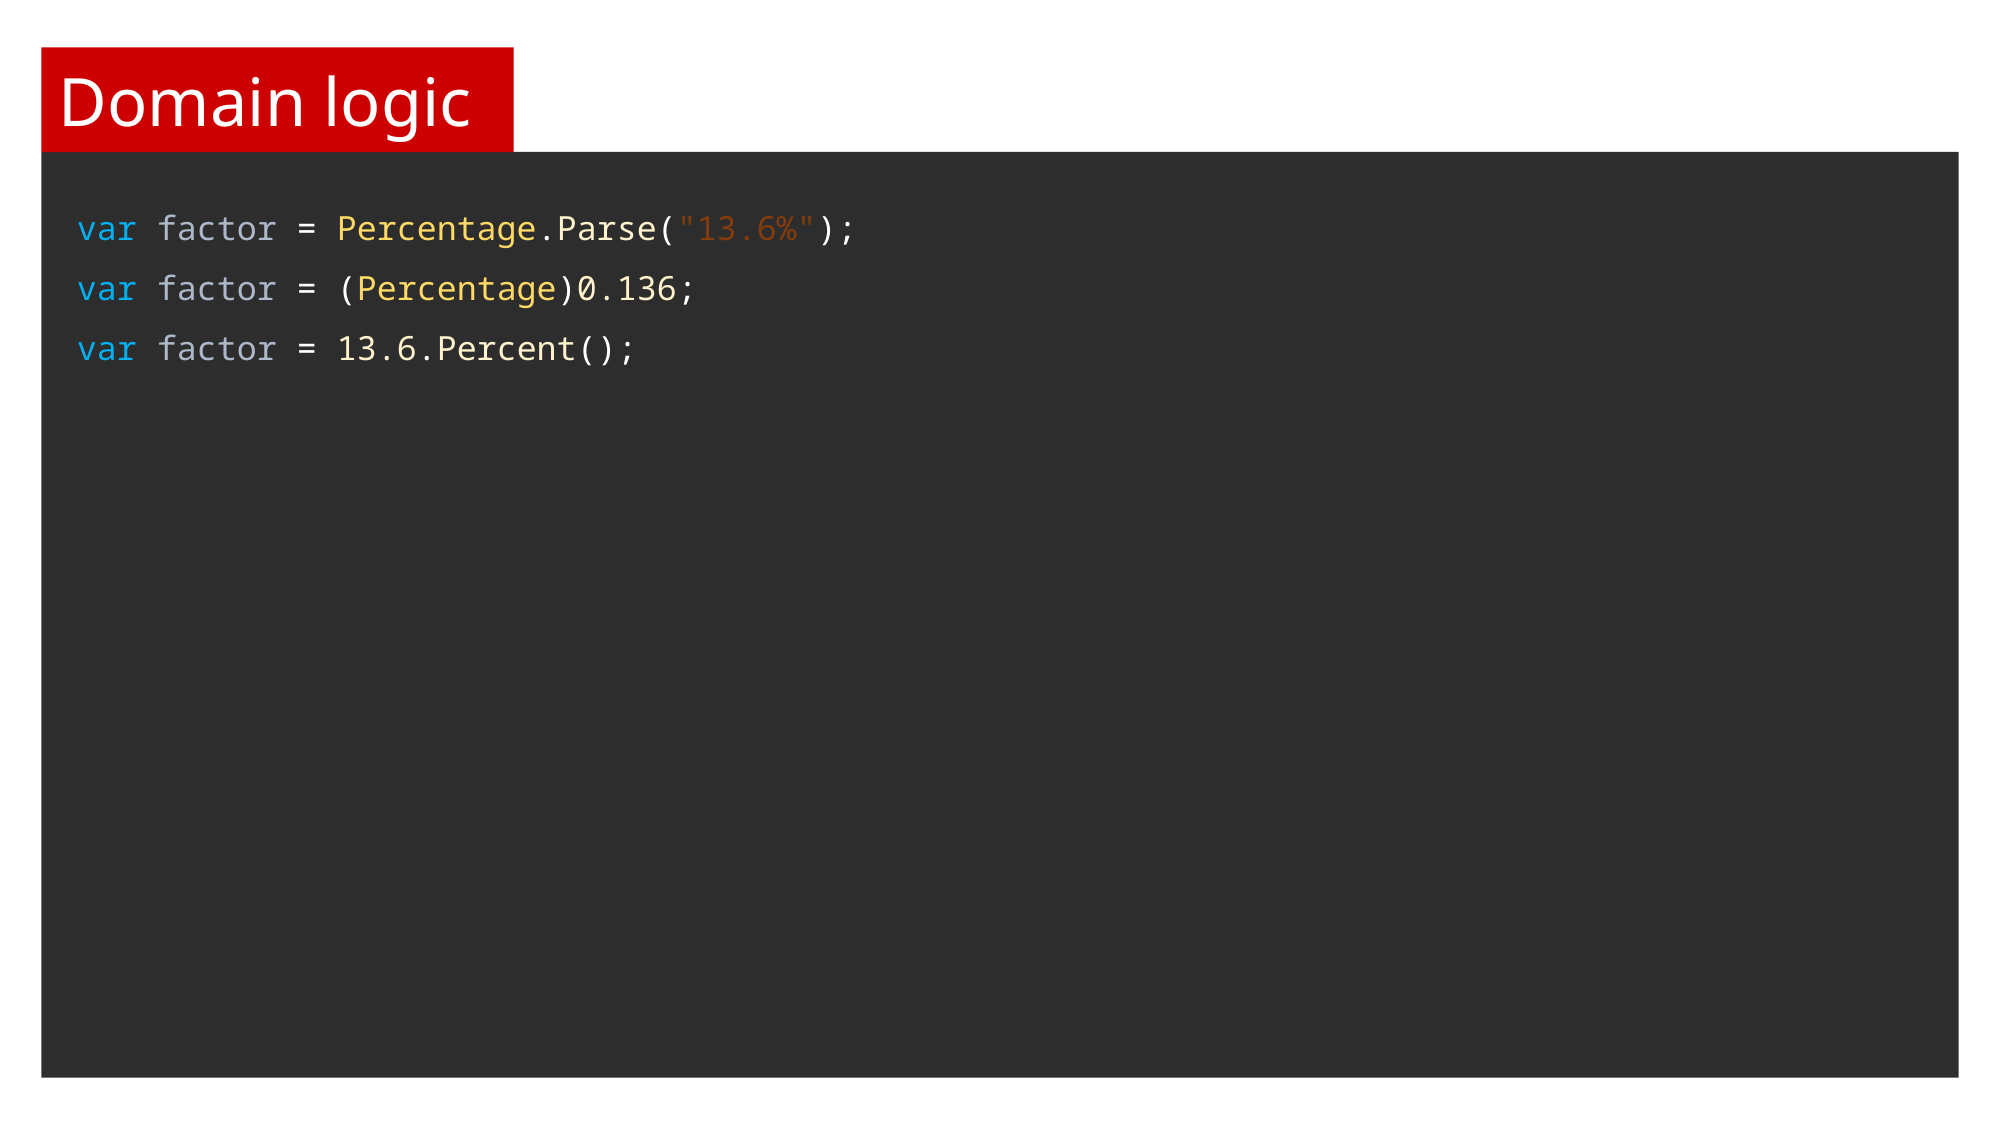

Domain logic
var factor = Percentage.Parse("13.6%");
var factor = (Percentage)0.136;
var factor = 13.6.Percent();